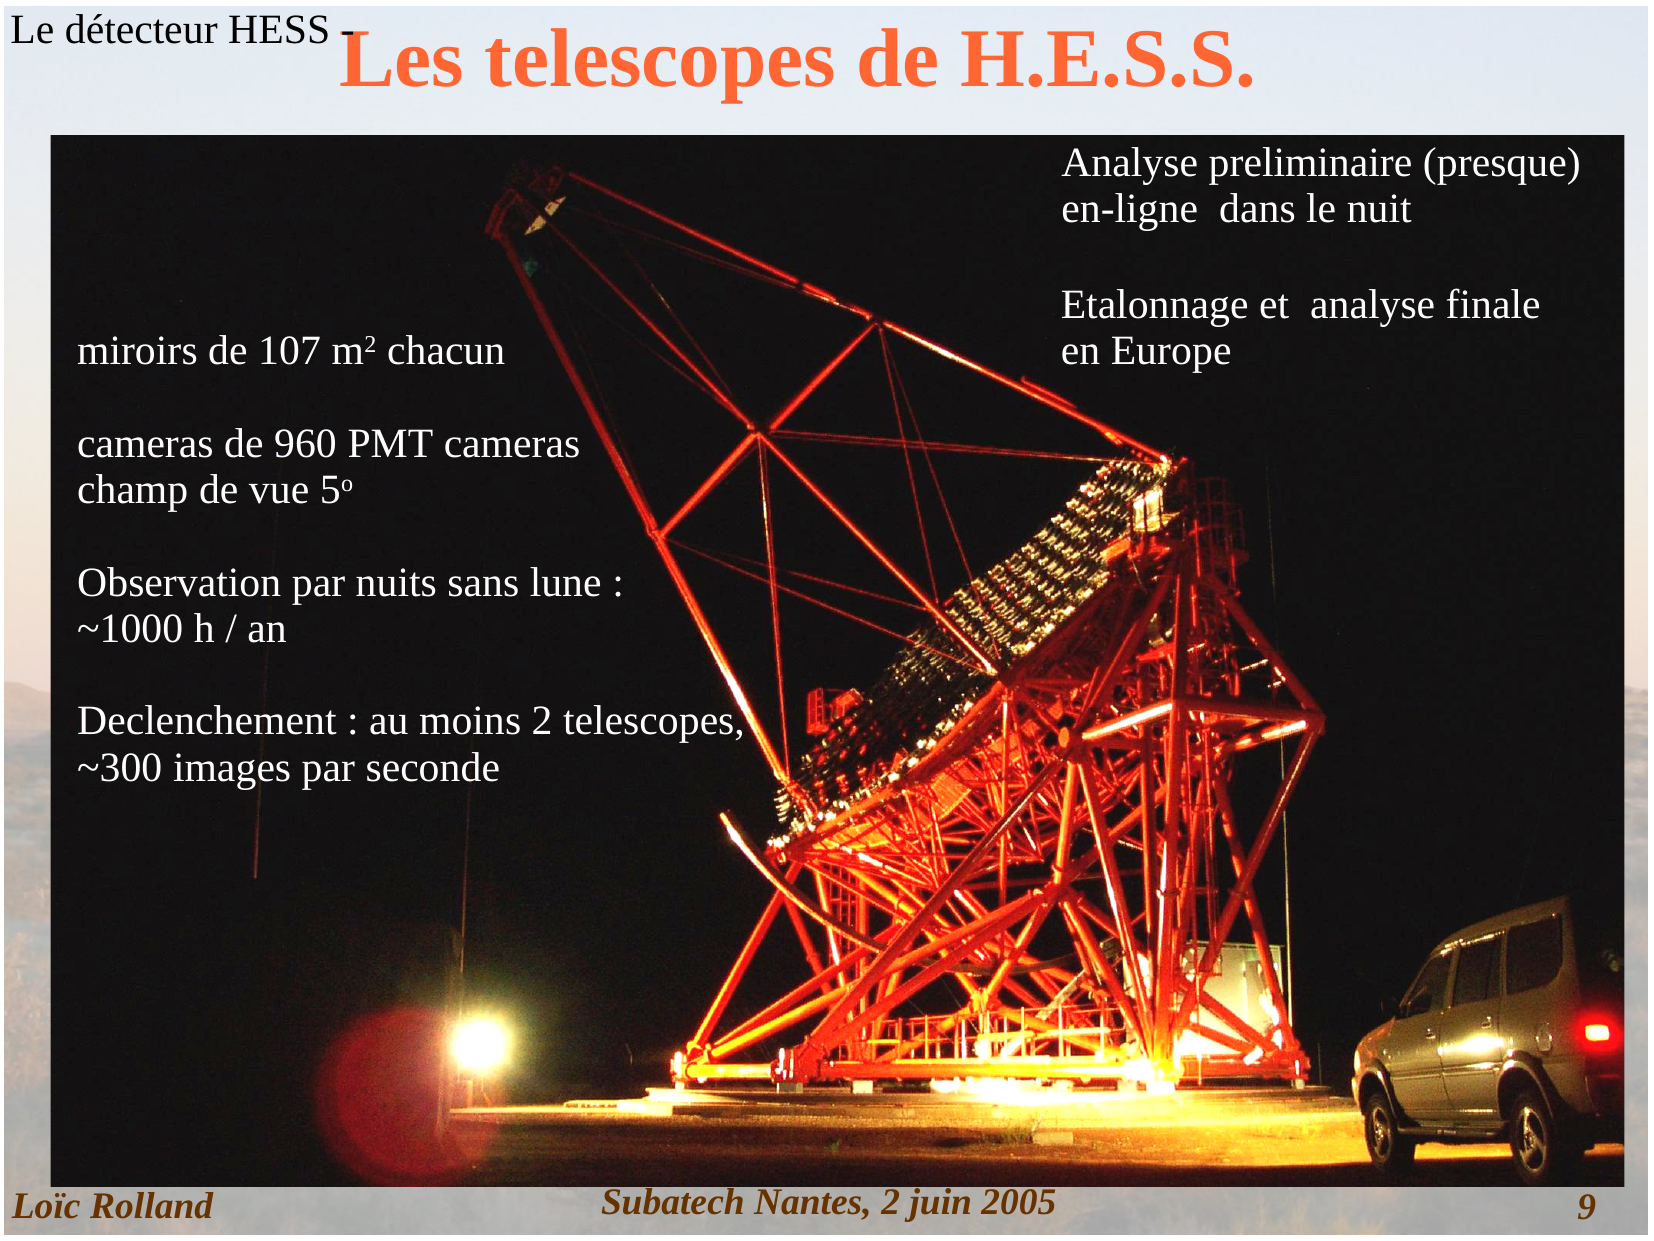

# Les telescopes de H.E.S.S.
 Le détecteur HESS -
Analyse preliminaire (presque)
en-ligne dans le nuit
Etalonnage et analyse finale
en Europe
miroirs de 107 m2 chacun
cameras de 960 PMT cameras
champ de vue 5o
Observation par nuits sans lune :
~1000 h / an
Declenchement : au moins 2 telescopes,
~300 images par seconde